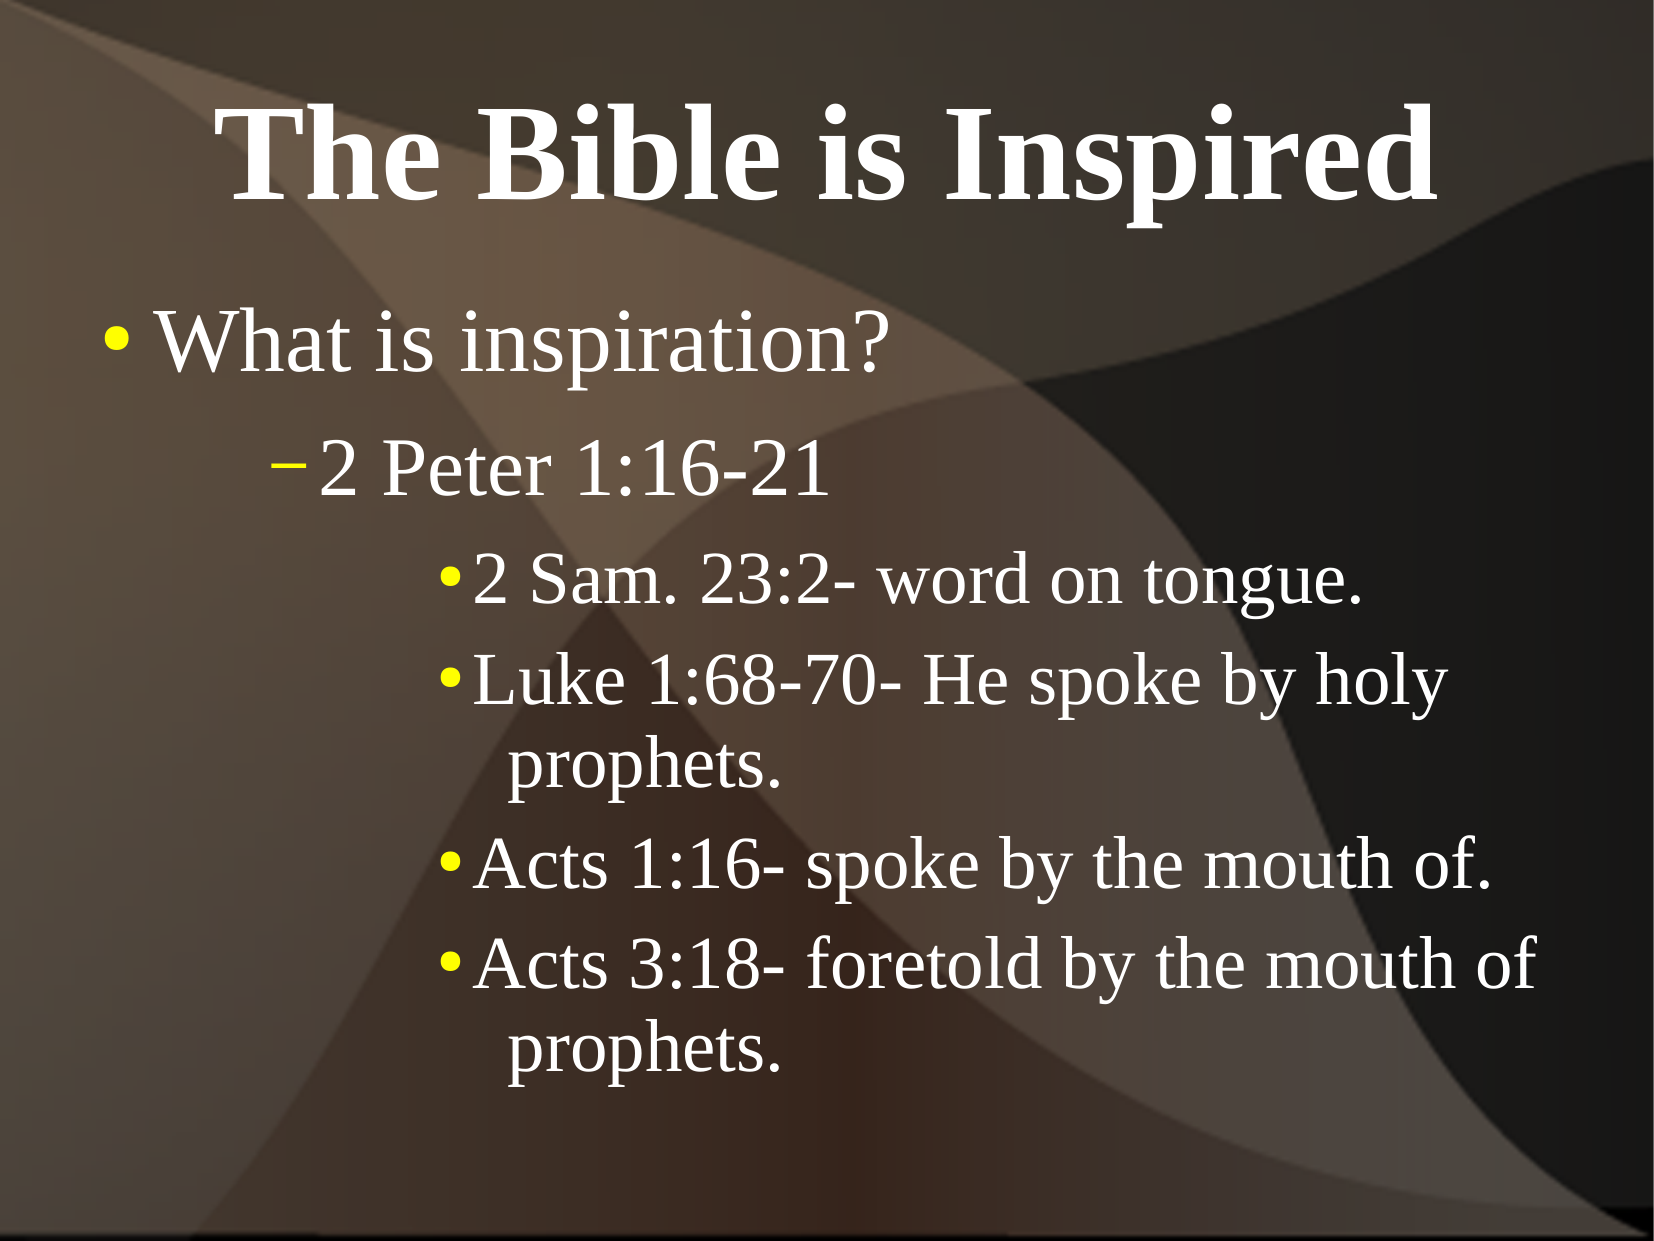

# The Bible is Inspired
What is inspiration?
2 Peter 1:16-21
2 Sam. 23:2- word on tongue.
Luke 1:68-70- He spoke by holy prophets.
Acts 1:16- spoke by the mouth of.
Acts 3:18- foretold by the mouth of prophets.